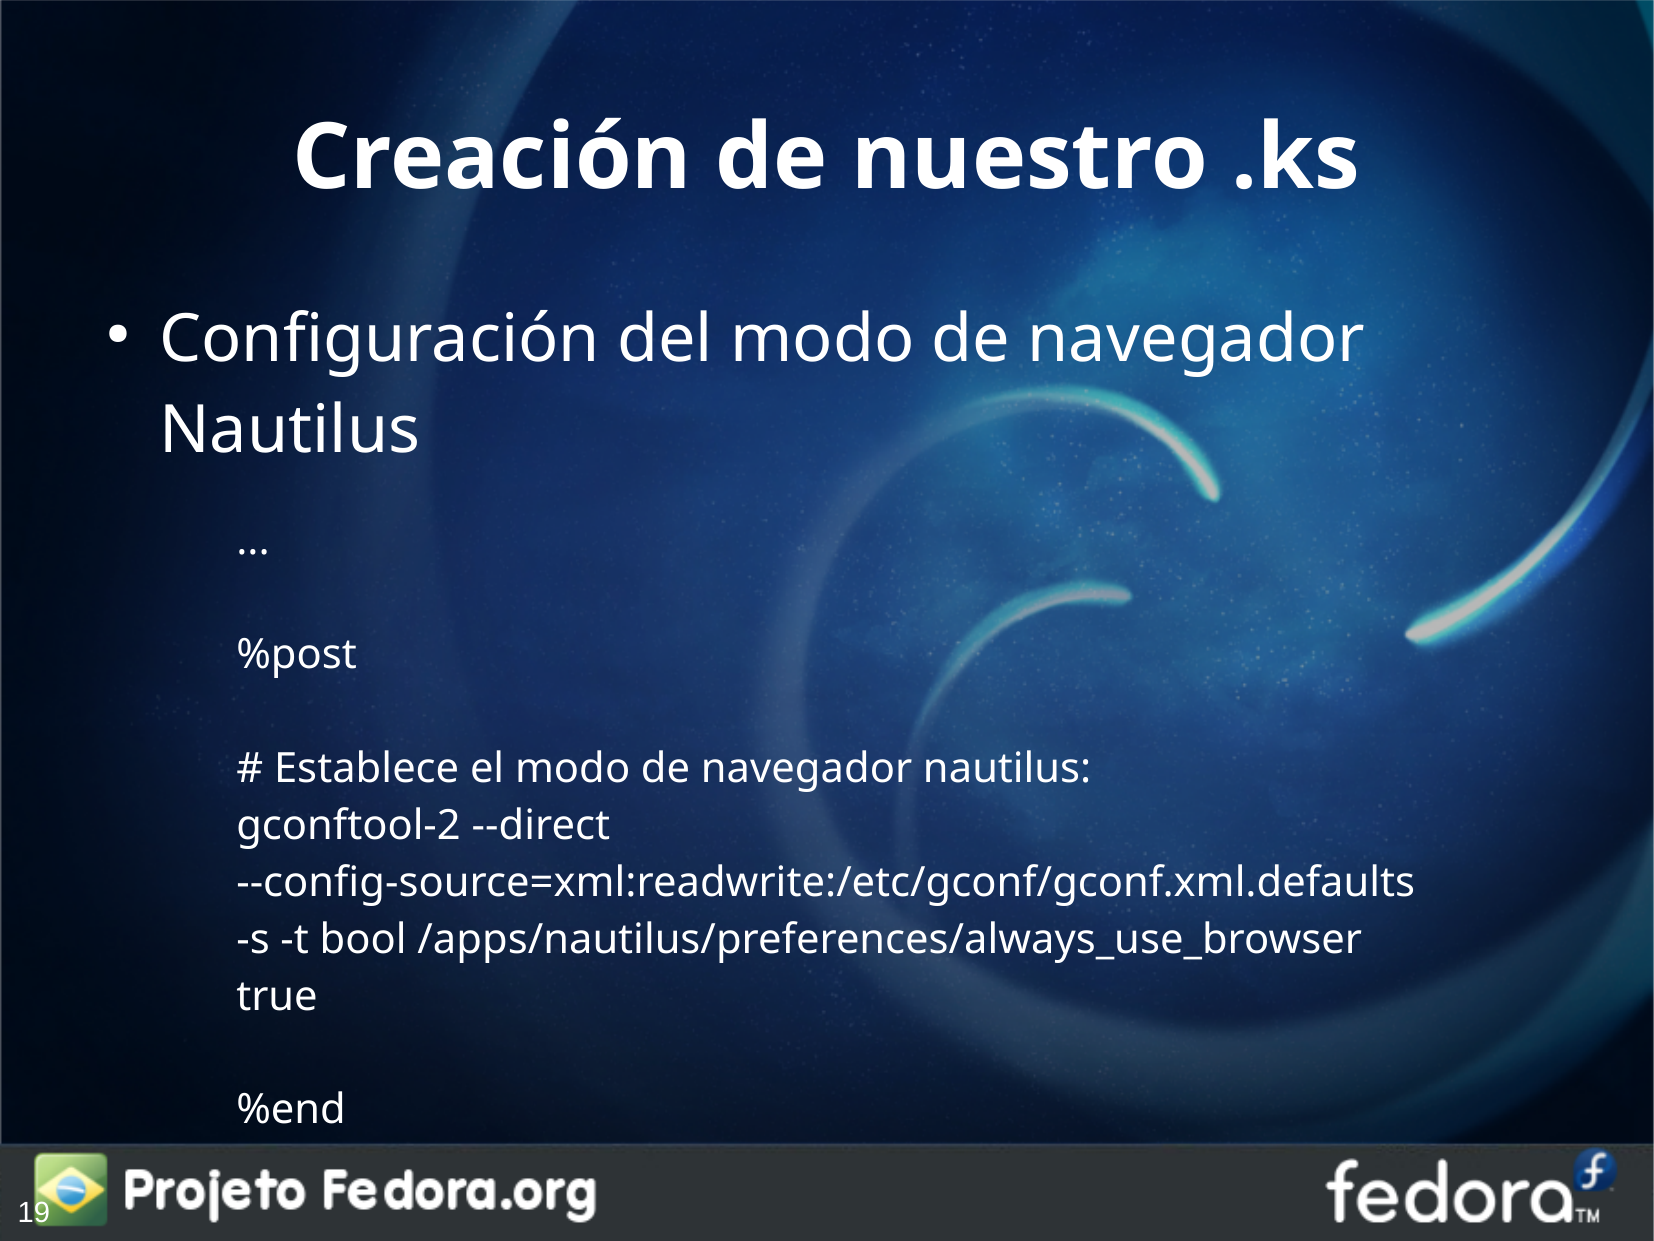

# Creación de nuestro .ks
Configuración del modo de navegador Nautilus
...
%post
# Establece el modo de navegador nautilus:
gconftool-2 --direct --config-source=xml:readwrite:/etc/gconf/gconf.xml.defaults -s -t bool /apps/nautilus/preferences/always_use_browser true
%end
19